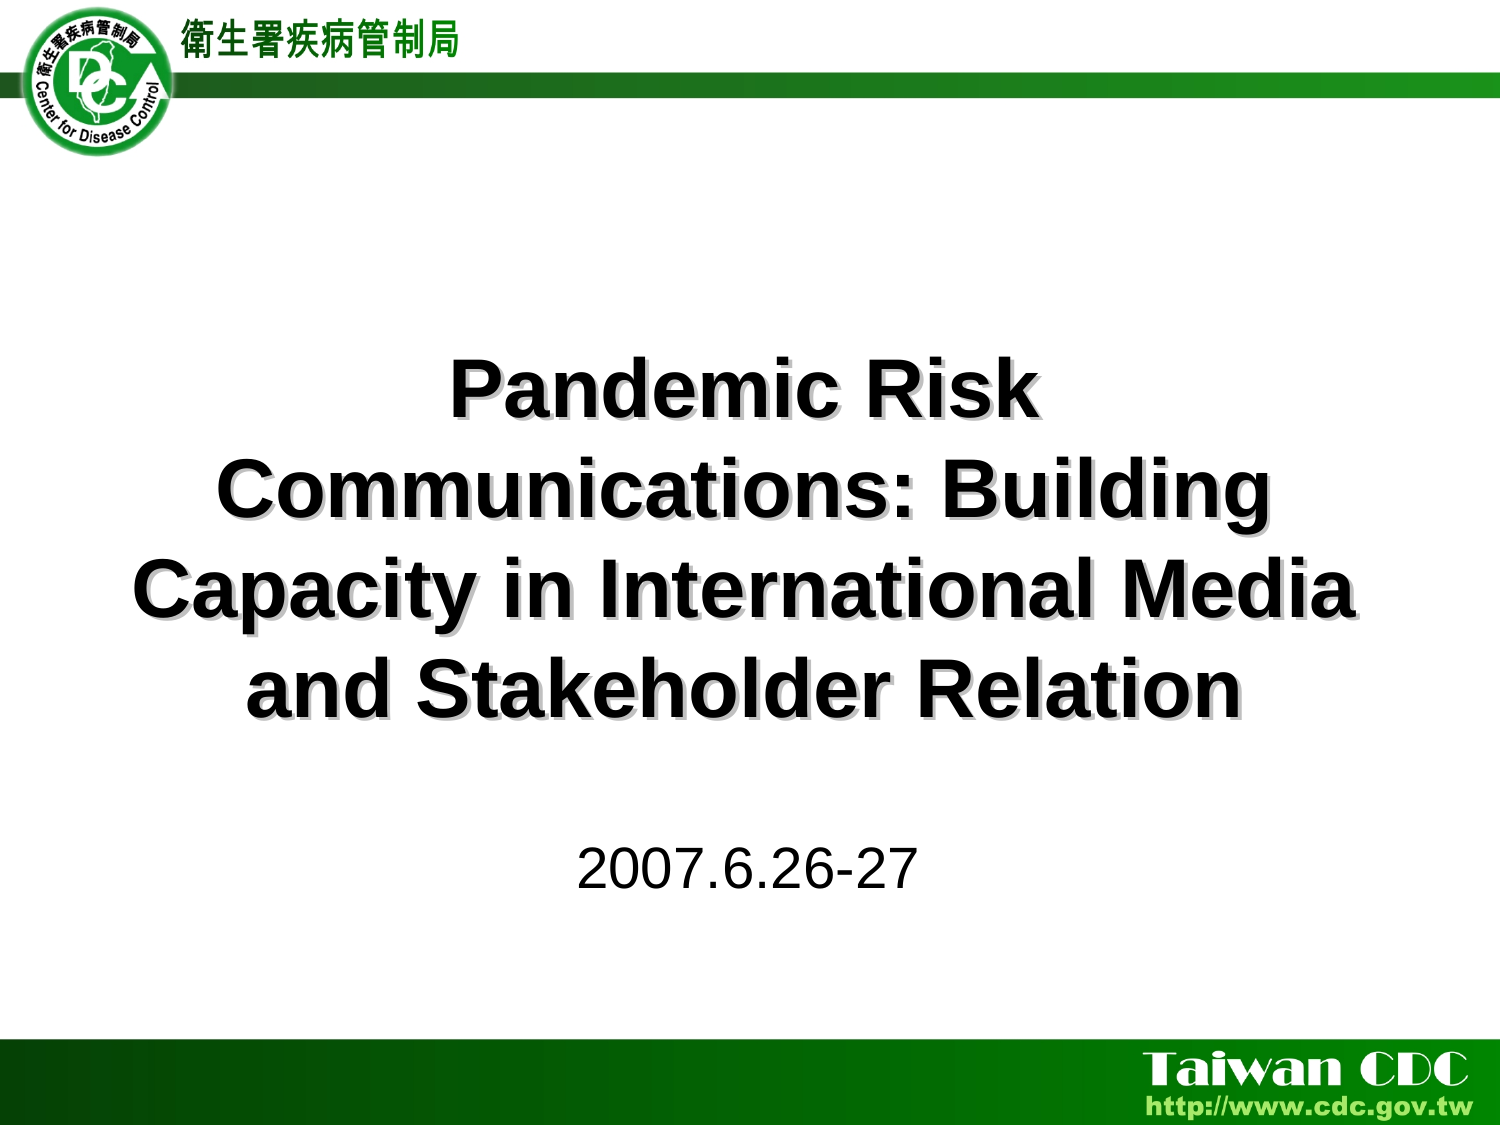

# Pandemic Risk Communications: Building Capacity in International Media and Stakeholder Relation
2007.6.26-27